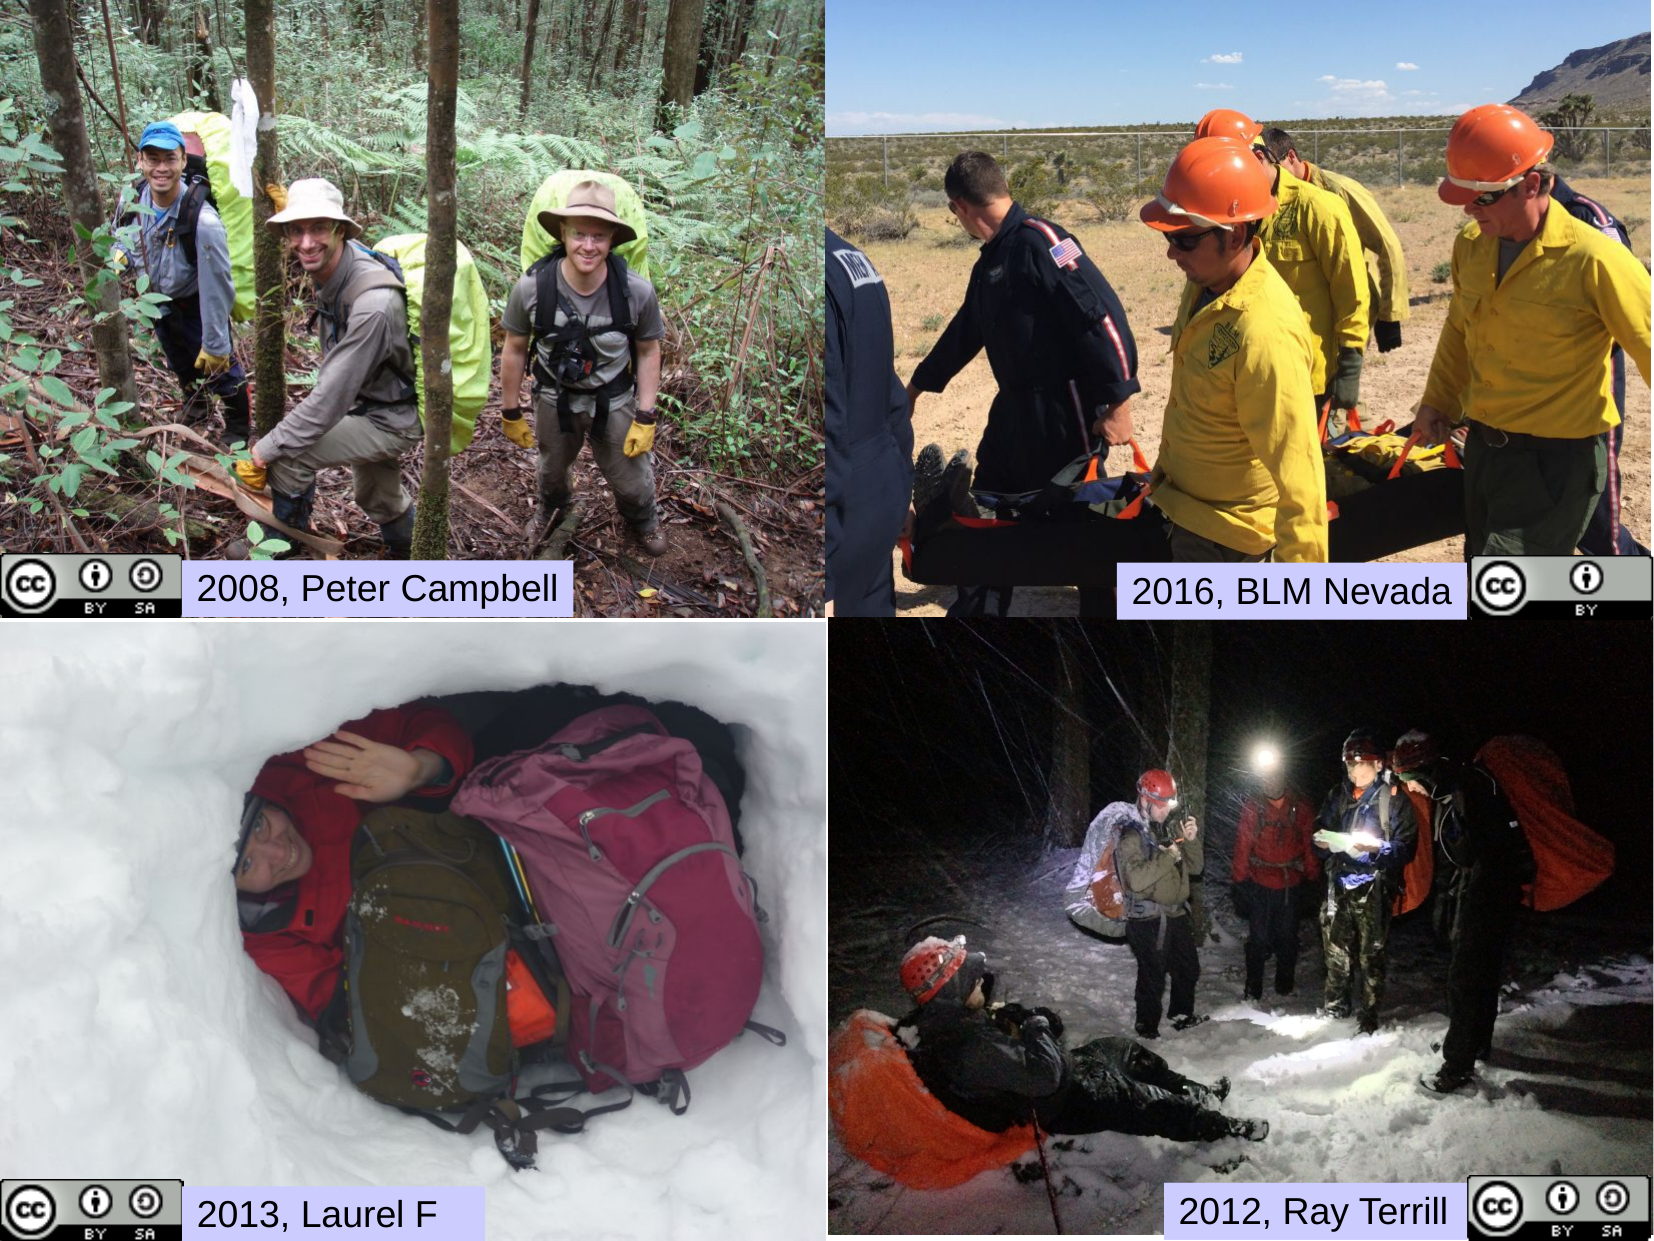

2008, Peter Campbell
2016, BLM Nevada
2012, Ray Terrill
2012, Ray Terrill
2013, Laurel F